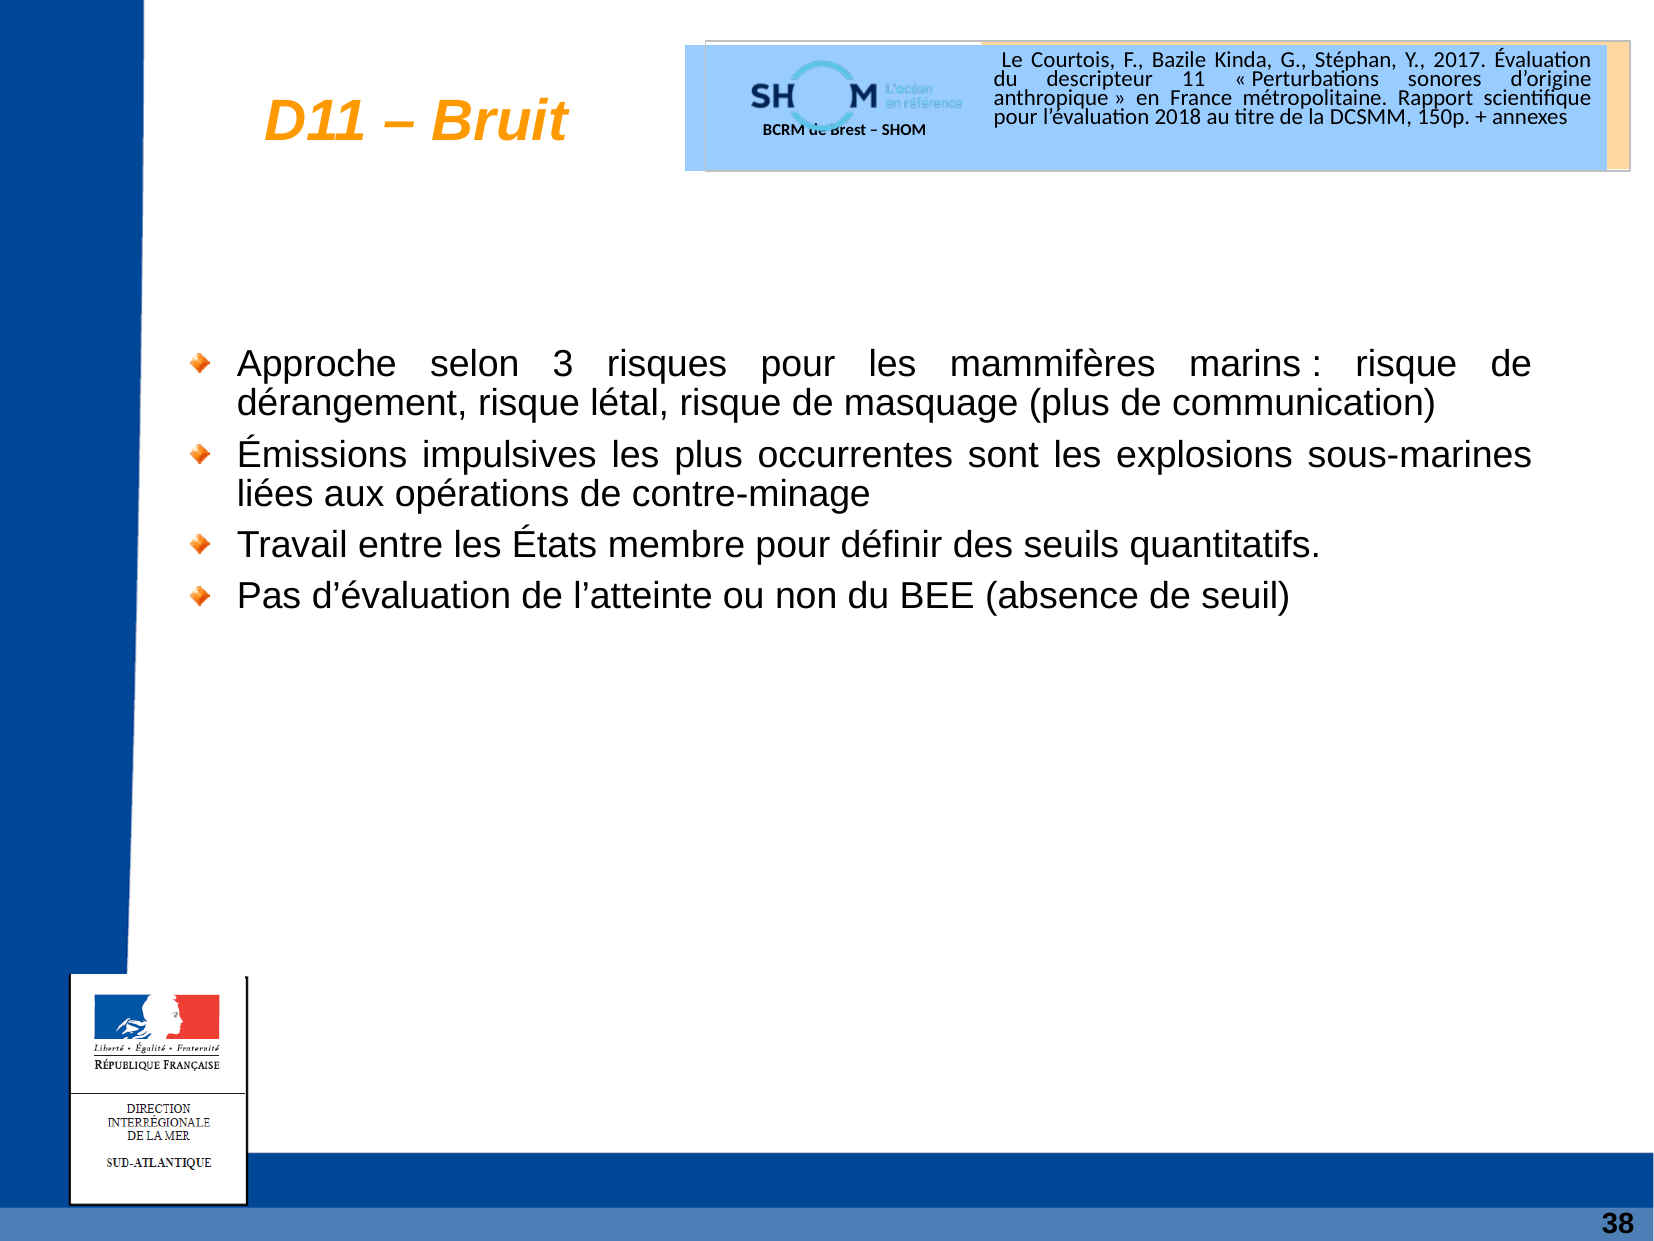

| BCRM de Brest – SHOM | Le Courtois, F., Bazile Kinda, G., Stéphan, Y., 2017. Évaluation du descripteur 11 « Perturbations sonores d’origine anthropique » en France métropolitaine. Rapport scientifique pour l’évaluation 2018 au titre de la DCSMM, 150p. + annexes |
| --- | --- |
D11 – Bruit
Approche selon 3 risques pour les mammifères marins : risque de dérangement, risque létal, risque de masquage (plus de communication)
Émissions impulsives les plus occurrentes sont les explosions sous-marines liées aux opérations de contre-minage
Travail entre les États membre pour définir des seuils quantitatifs.
Pas d’évaluation de l’atteinte ou non du BEE (absence de seuil)